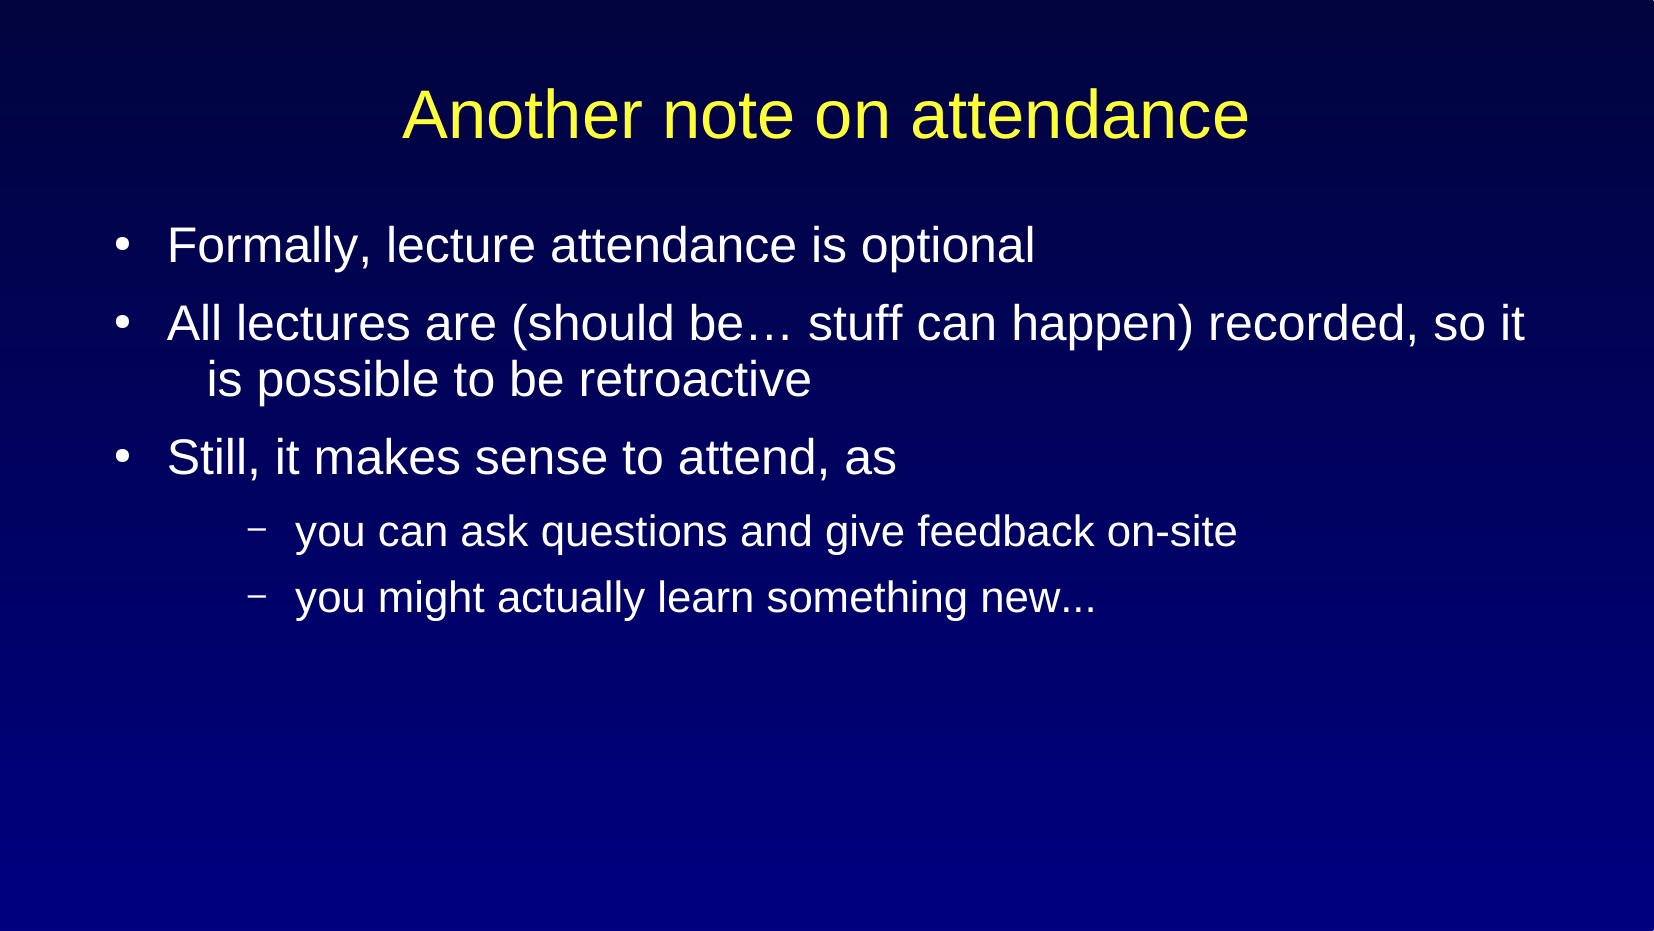

# Another note on attendance
Formally, lecture attendance is optional
All lectures are (should be… stuff can happen) recorded, so it is possible to be retroactive
Still, it makes sense to attend, as
you can ask questions and give feedback on-site
you might actually learn something new...